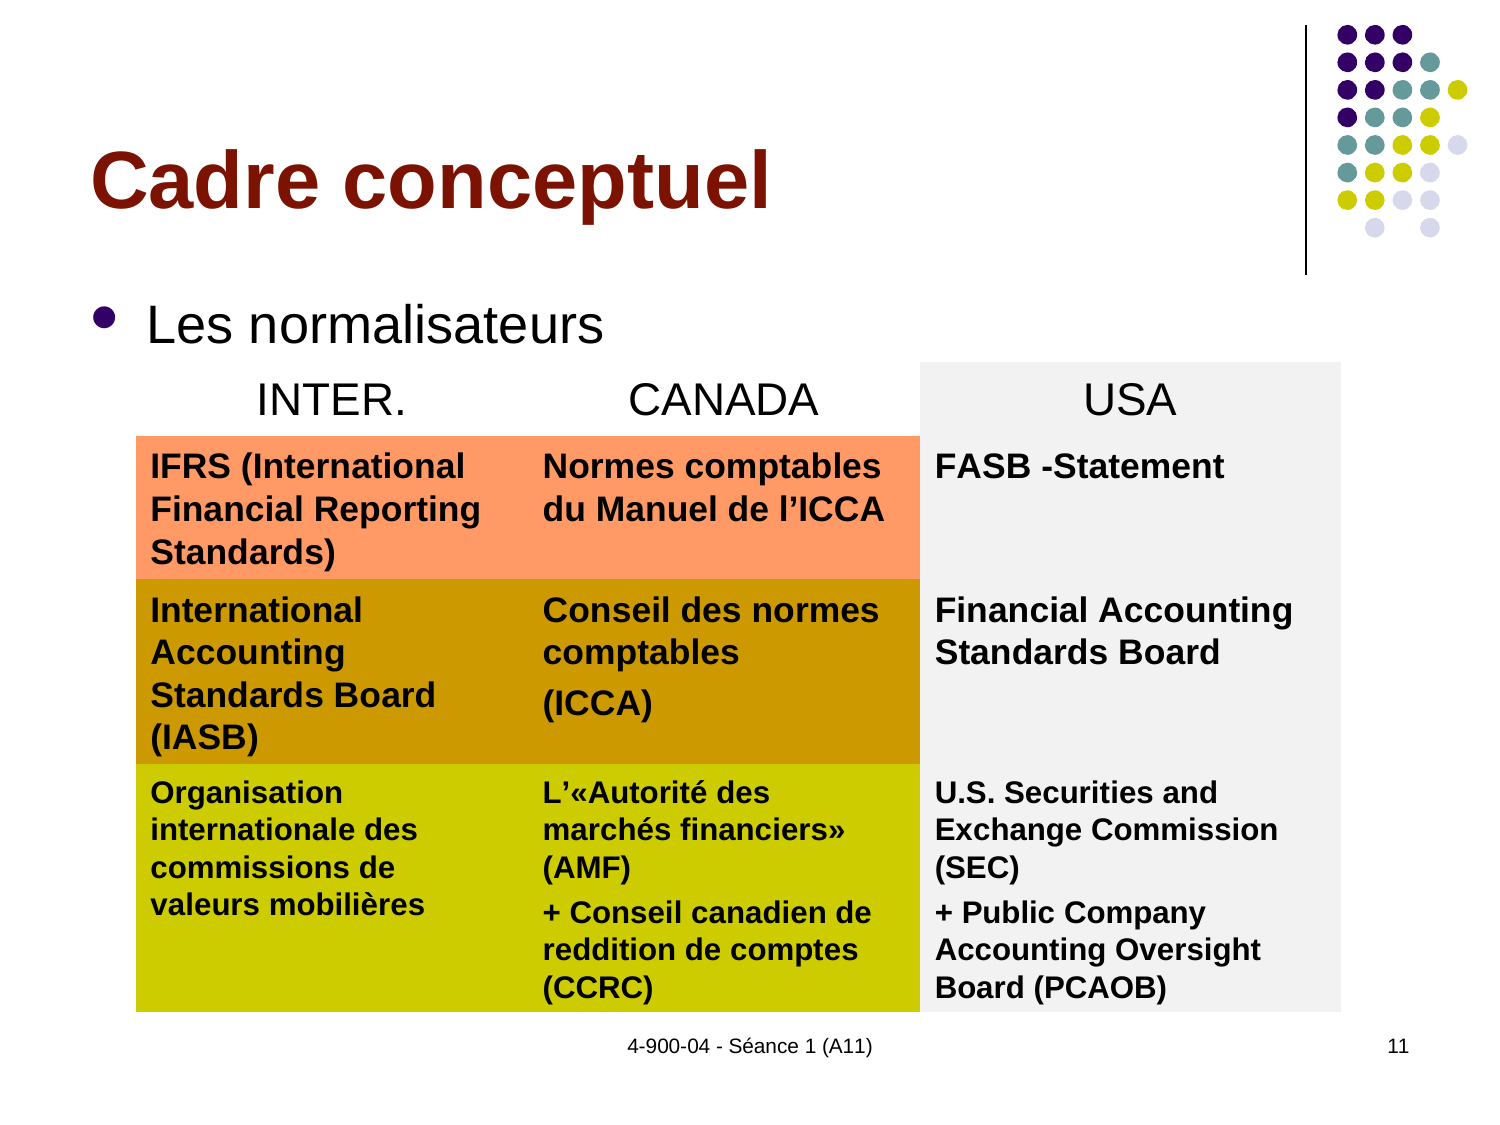

# Cadre conceptuel
Les normalisateurs
| INTER. | CANADA | USA |
| --- | --- | --- |
| IFRS (International Financial Reporting Standards) | Normes comptables du Manuel de l’ICCA | FASB -Statement |
| International Accounting Standards Board (IASB) | Conseil des normes comptables (ICCA) | Financial Accounting Standards Board |
| Organisation internationale des commissions de valeurs mobilières | L’«Autorité des marchés financiers» (AMF) + Conseil canadien de reddition de comptes (CCRC) | U.S. Securities and Exchange Commission (SEC) + Public Company Accounting Oversight Board (PCAOB) |
4-900-04 - Séance 1 (A11)